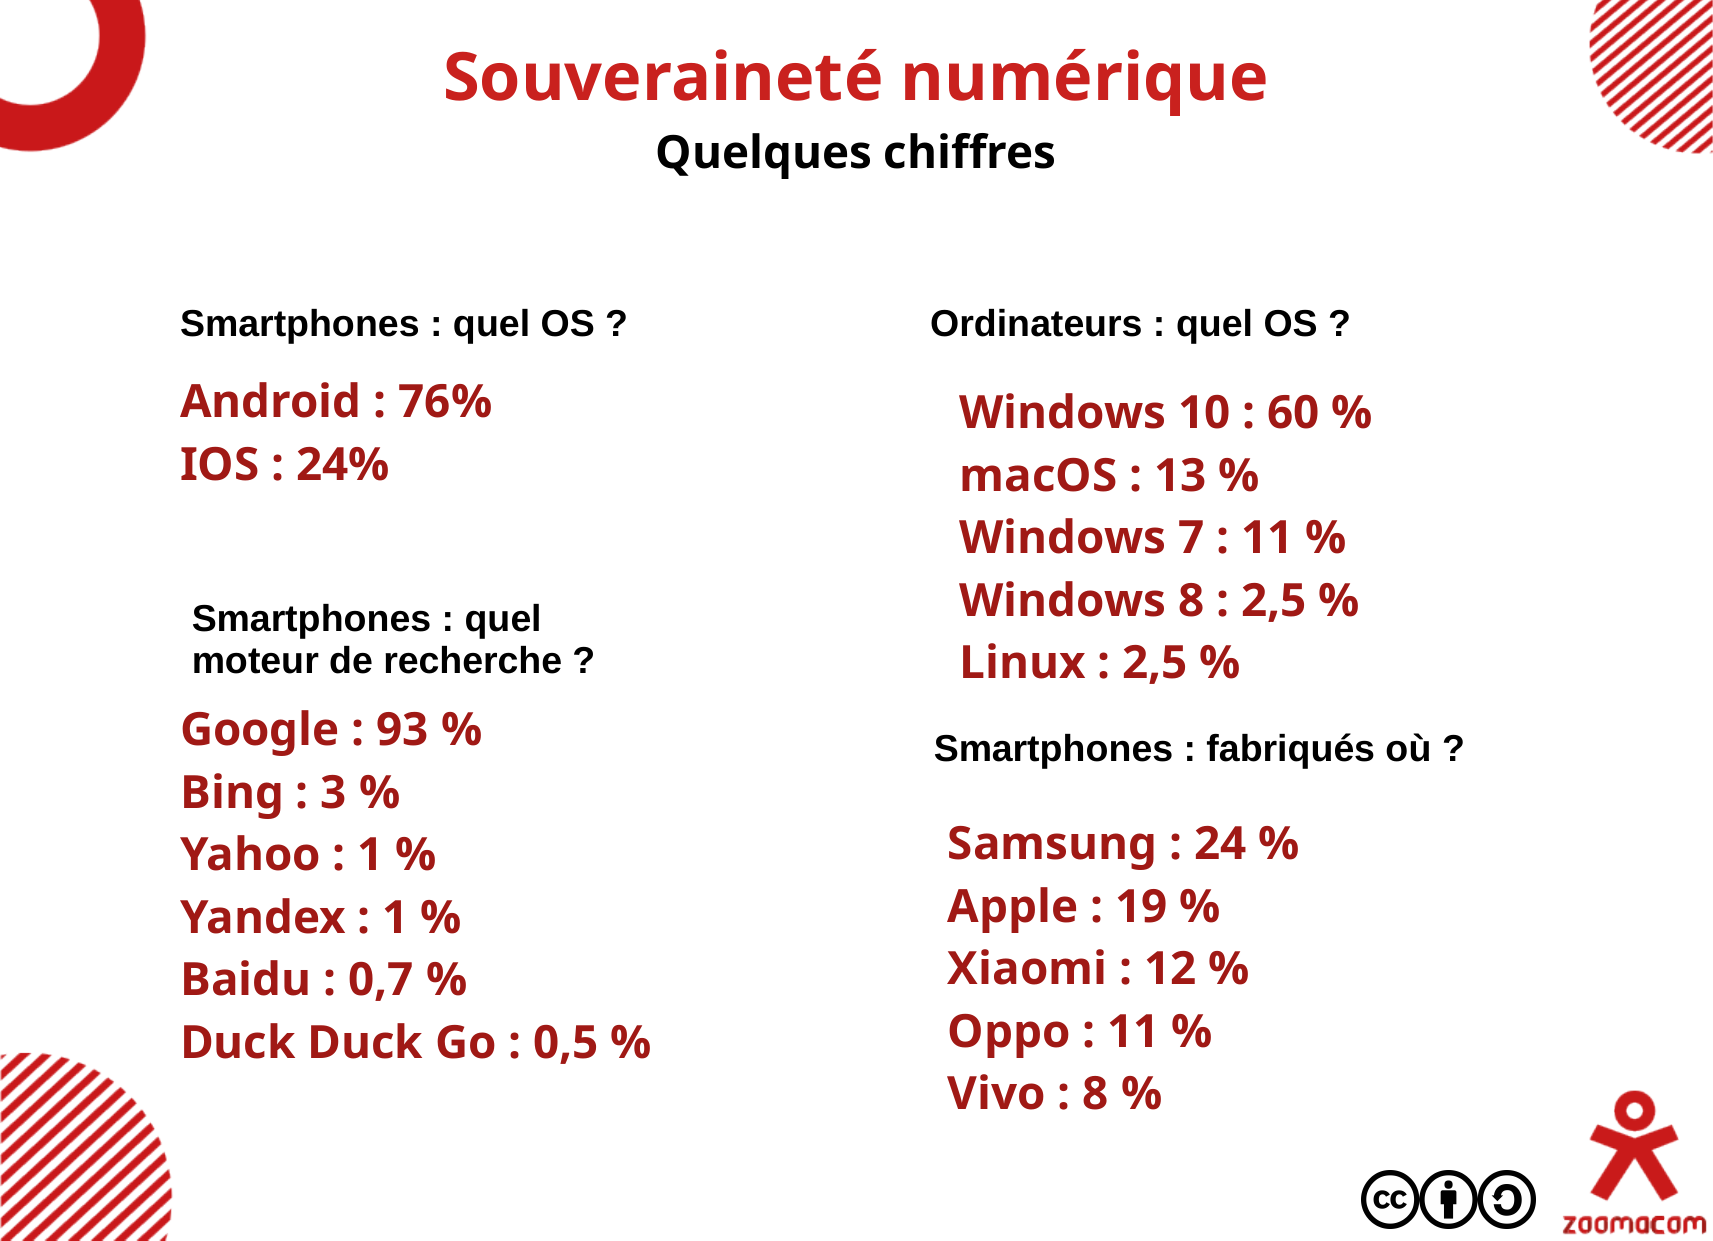

# Souveraineté numérique Quelques chiffres
Smartphones : quel OS ?
Ordinateurs : quel OS ?
Android : 76%
IOS : 24%
Windows 10 : 60 %
macOS : 13 %
Windows 7 : 11 %
Windows 8 : 2,5 %
Linux : 2,5 %
Smartphones : quel moteur de recherche ?
Google : 93 %
Bing : 3 %
Yahoo : 1 %
Yandex : 1 %
Baidu : 0,7 %
Duck Duck Go : 0,5 %
Smartphones : fabriqués où ?
Samsung : 24 %
Apple : 19 %
Xiaomi : 12 %
Oppo : 11 %
Vivo : 8 %